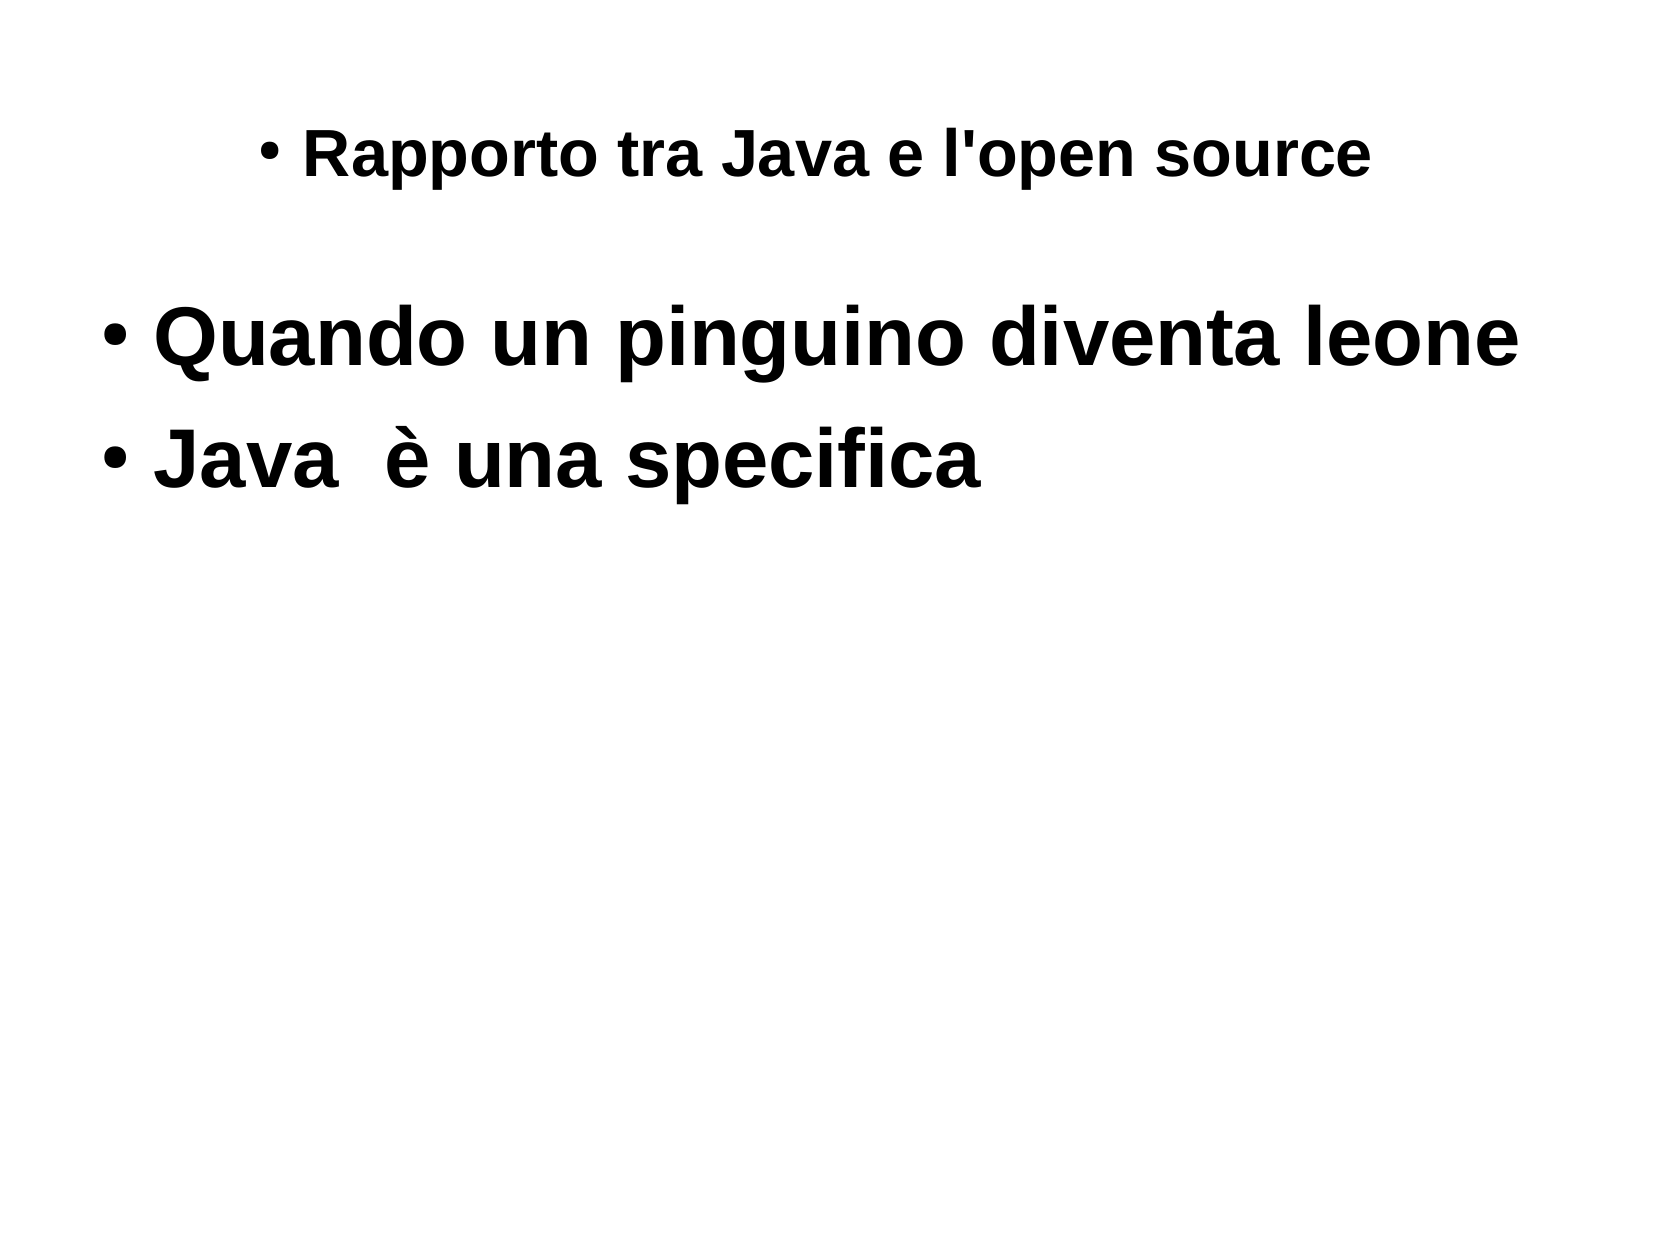

# Rapporto tra Java e l'open source
Quando un pinguino diventa leone
Java è una specifica